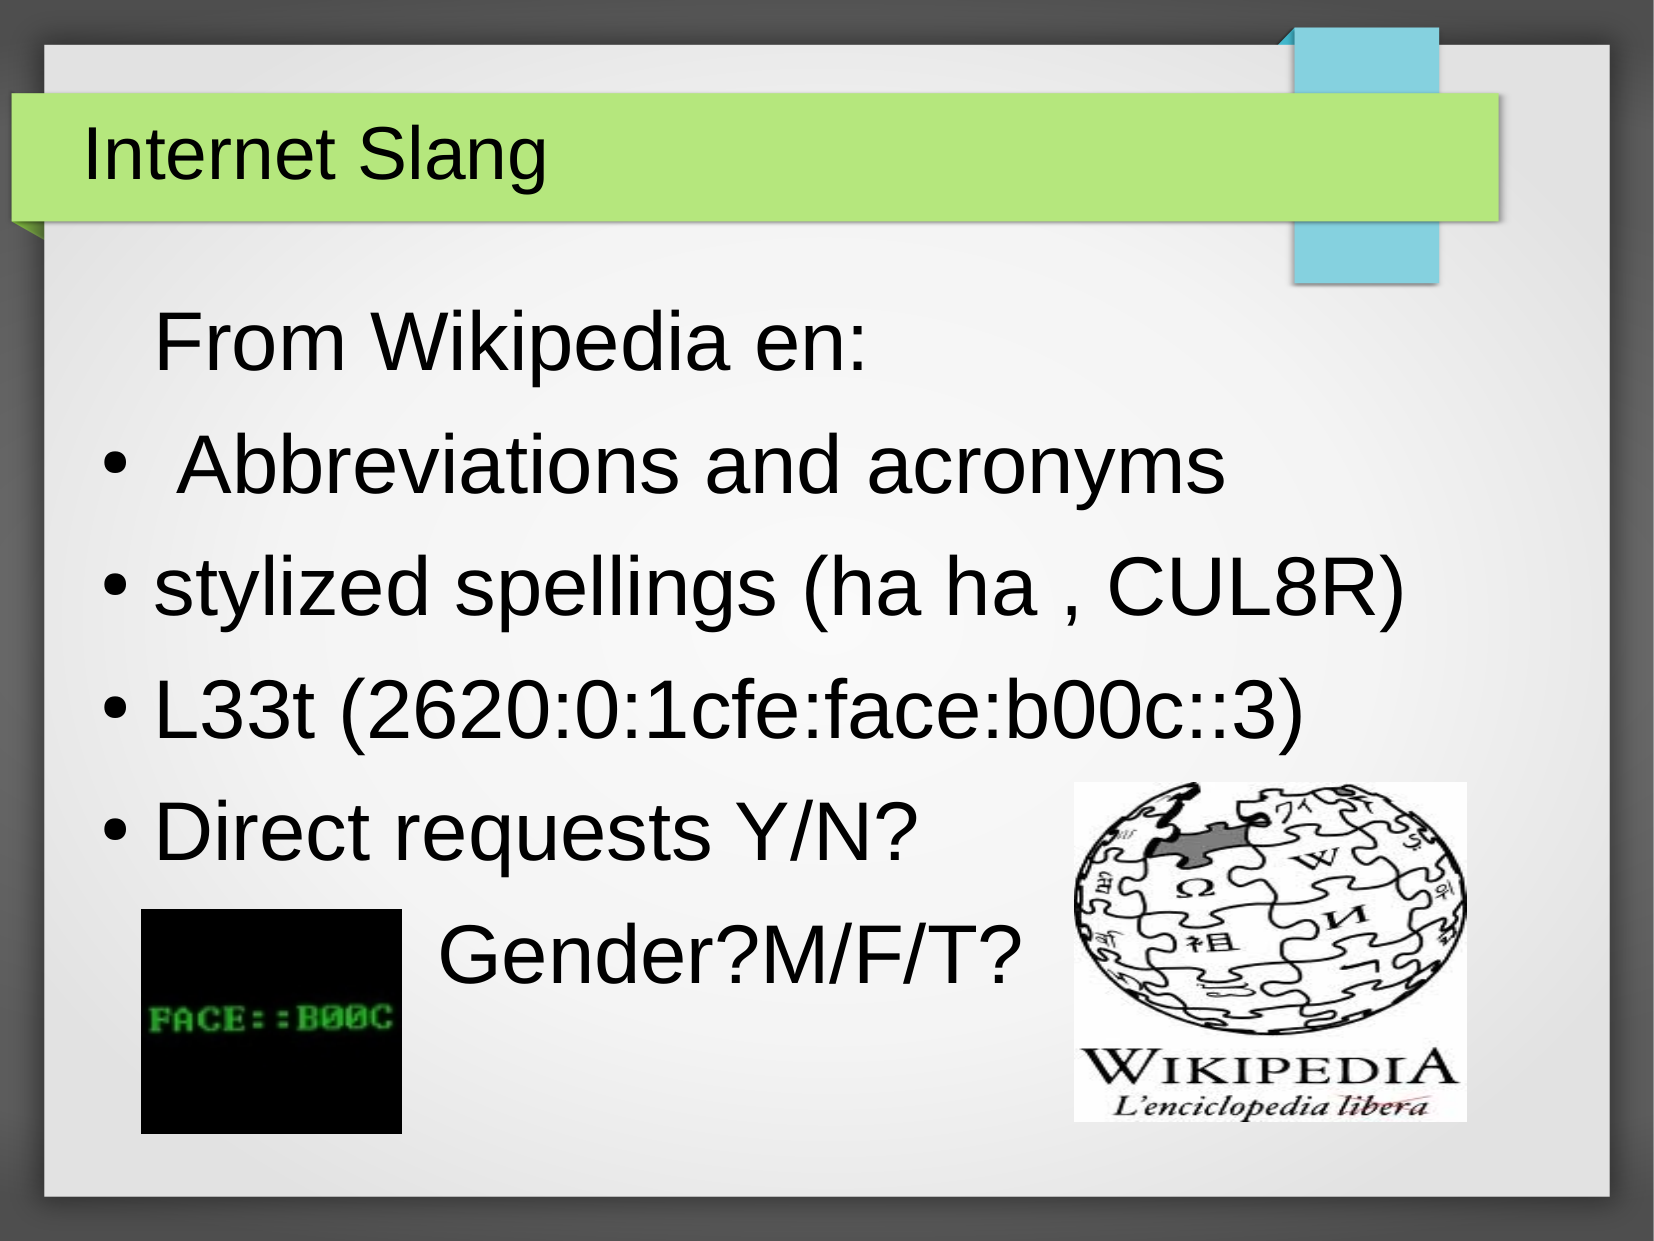

# Internet Slang
From Wikipedia en:
 Abbreviations and acronyms
stylized spellings (ha ha , CUL8R)
L33t (2620:0:1cfe:face:b00c::3)
Direct requests Y/N?
Gender?M/F/T?